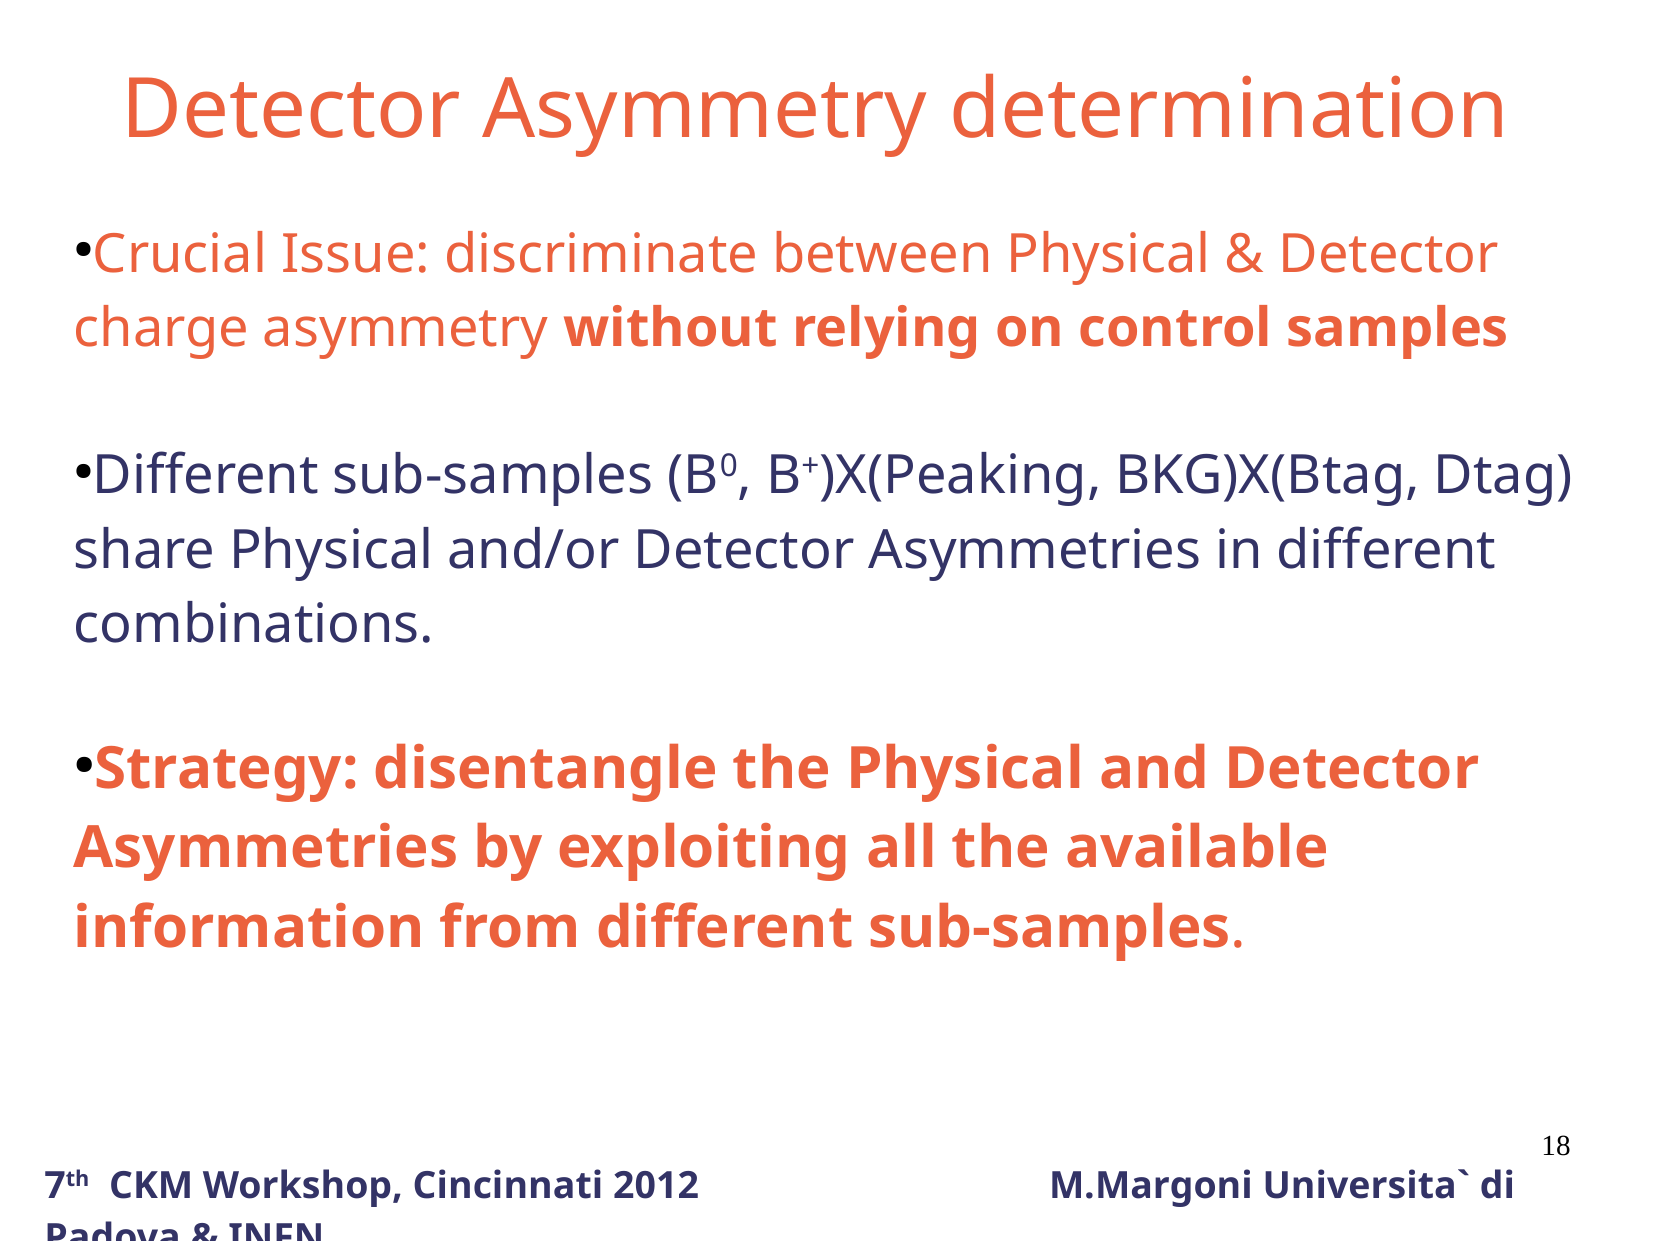

# Detector Asymmetry determination
Crucial Issue: discriminate between Physical & Detector charge asymmetry without relying on control samples
Different sub-samples (B0, B+)X(Peaking, BKG)X(Btag, Dtag) share Physical and/or Detector Asymmetries in different combinations.
Strategy: disentangle the Physical and Detector Asymmetries by exploiting all the available information from different sub-samples.
18
7th CKM Workshop, Cincinnati 2012 M.Margoni Universita` di Padova & INFN